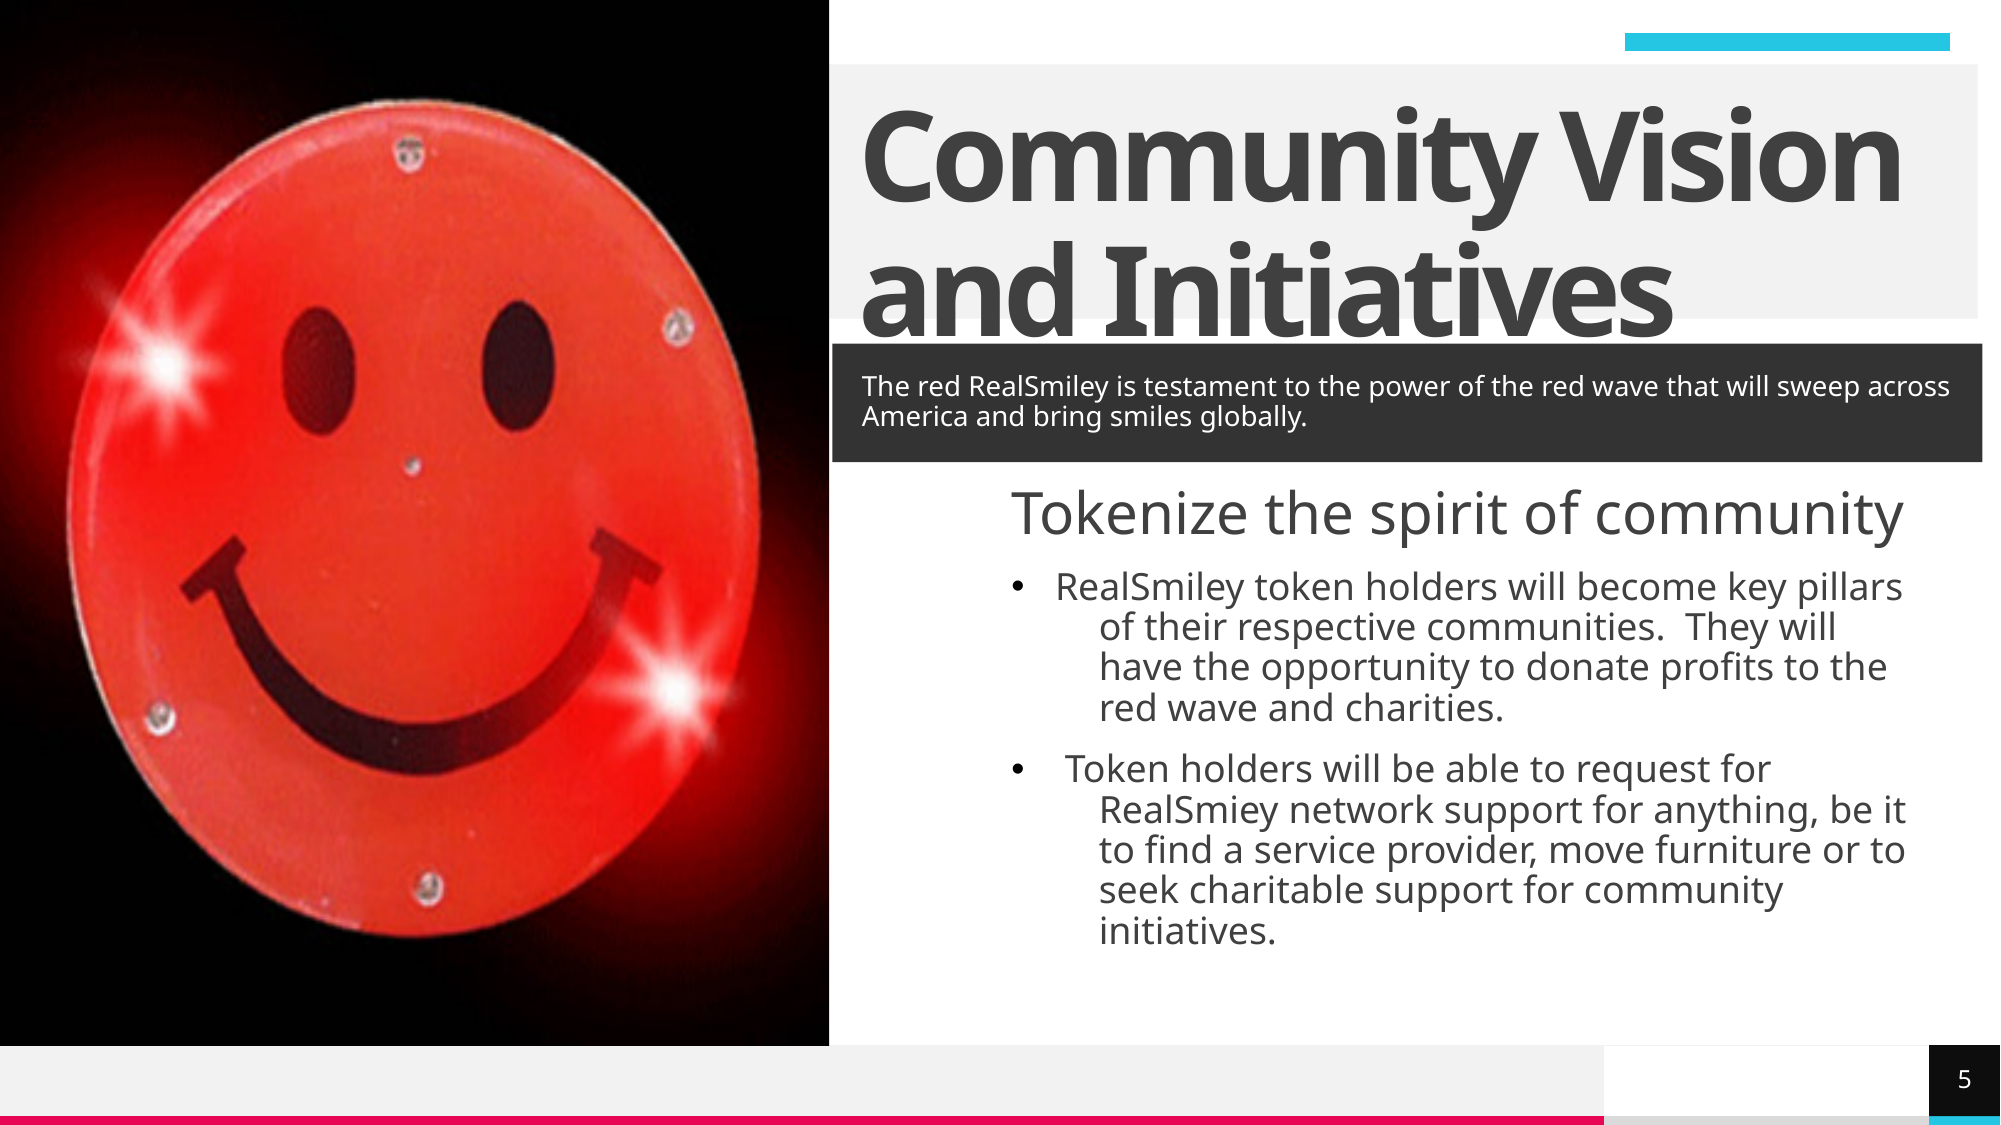

# Community Vision and Initiatives
The red RealSmiley is testament to the power of the red wave that will sweep across America and bring smiles globally.
Tokenize the spirit of community
RealSmiley token holders will become key pillars of their respective communities. They will have the opportunity to donate profits to the red wave and charities.
 Token holders will be able to request for RealSmiey network support for anything, be it to find a service provider, move furniture or to seek charitable support for community initiatives.